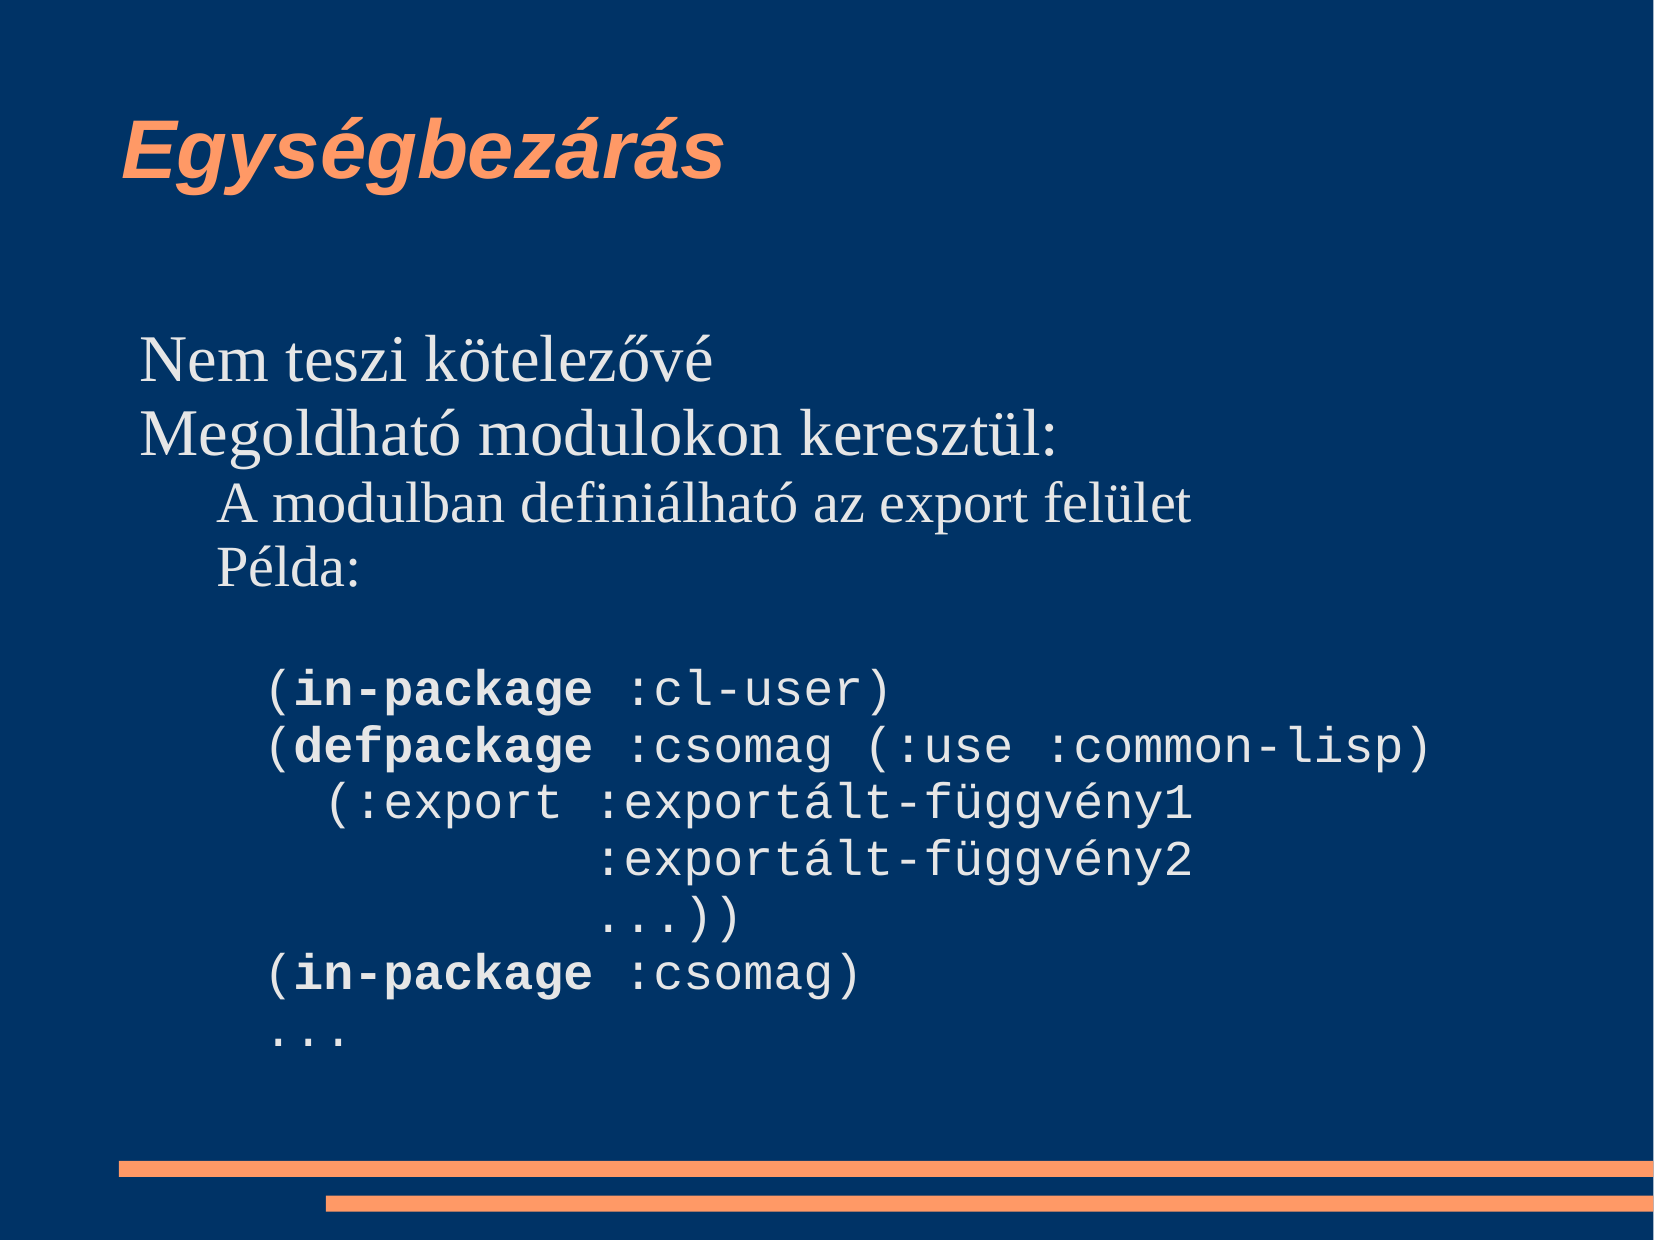

# Egységbezárás
Nem teszi kötelezővé
Megoldható modulokon keresztül:
A modulban definiálható az export felület
Példa:
(in-package :cl-user)
(defpackage :csomag (:use :common-lisp)
 (:export :exportált-függvény1
 :exportált-függvény2
 ...))
(in-package :csomag)
...